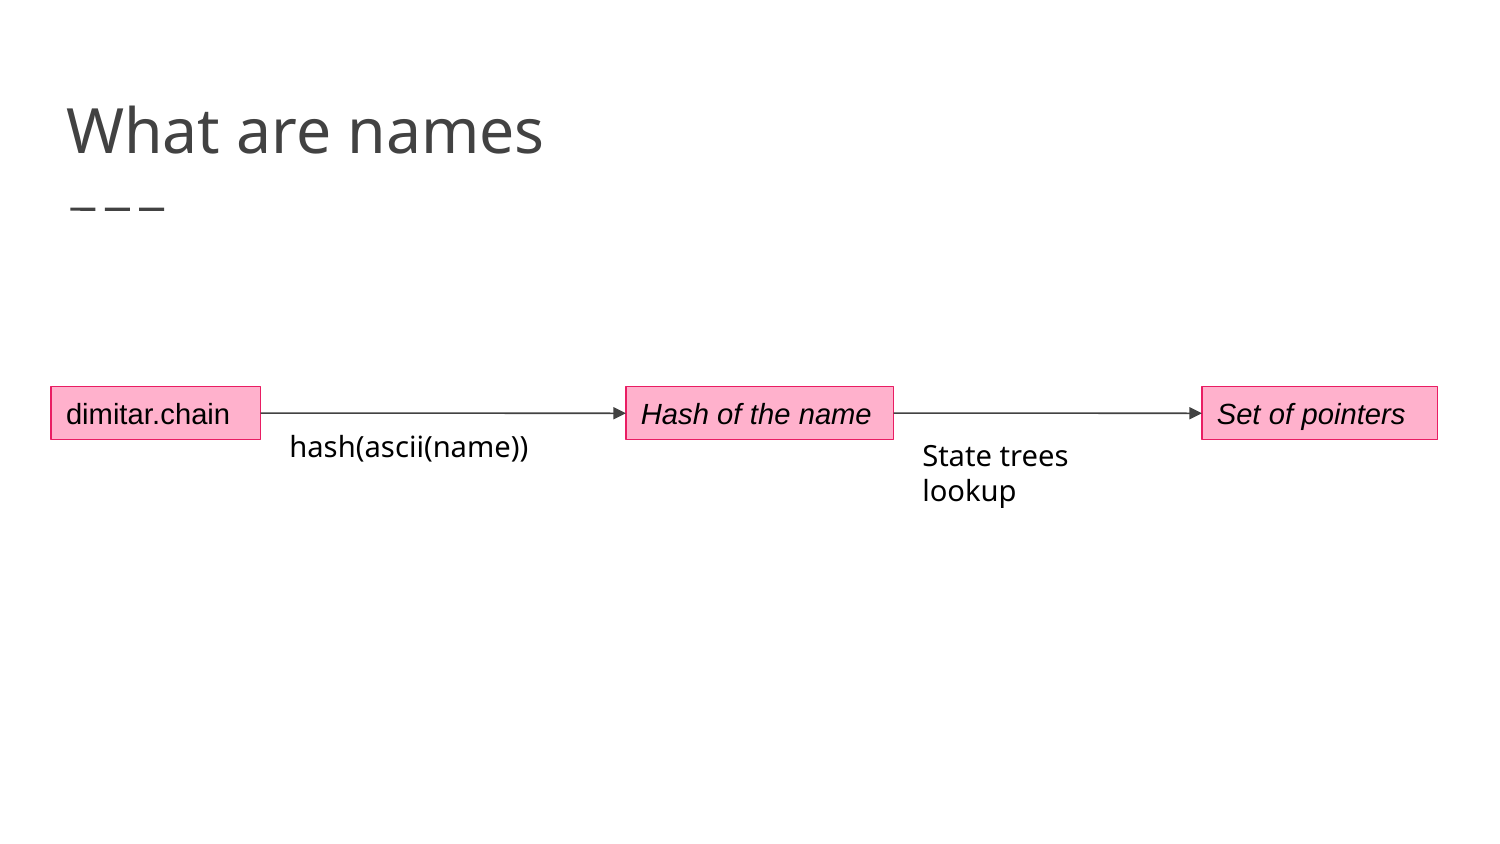

# What are names
dimitar.chain
Hash of the name
Set of pointers
hash(ascii(name))
State trees
lookup